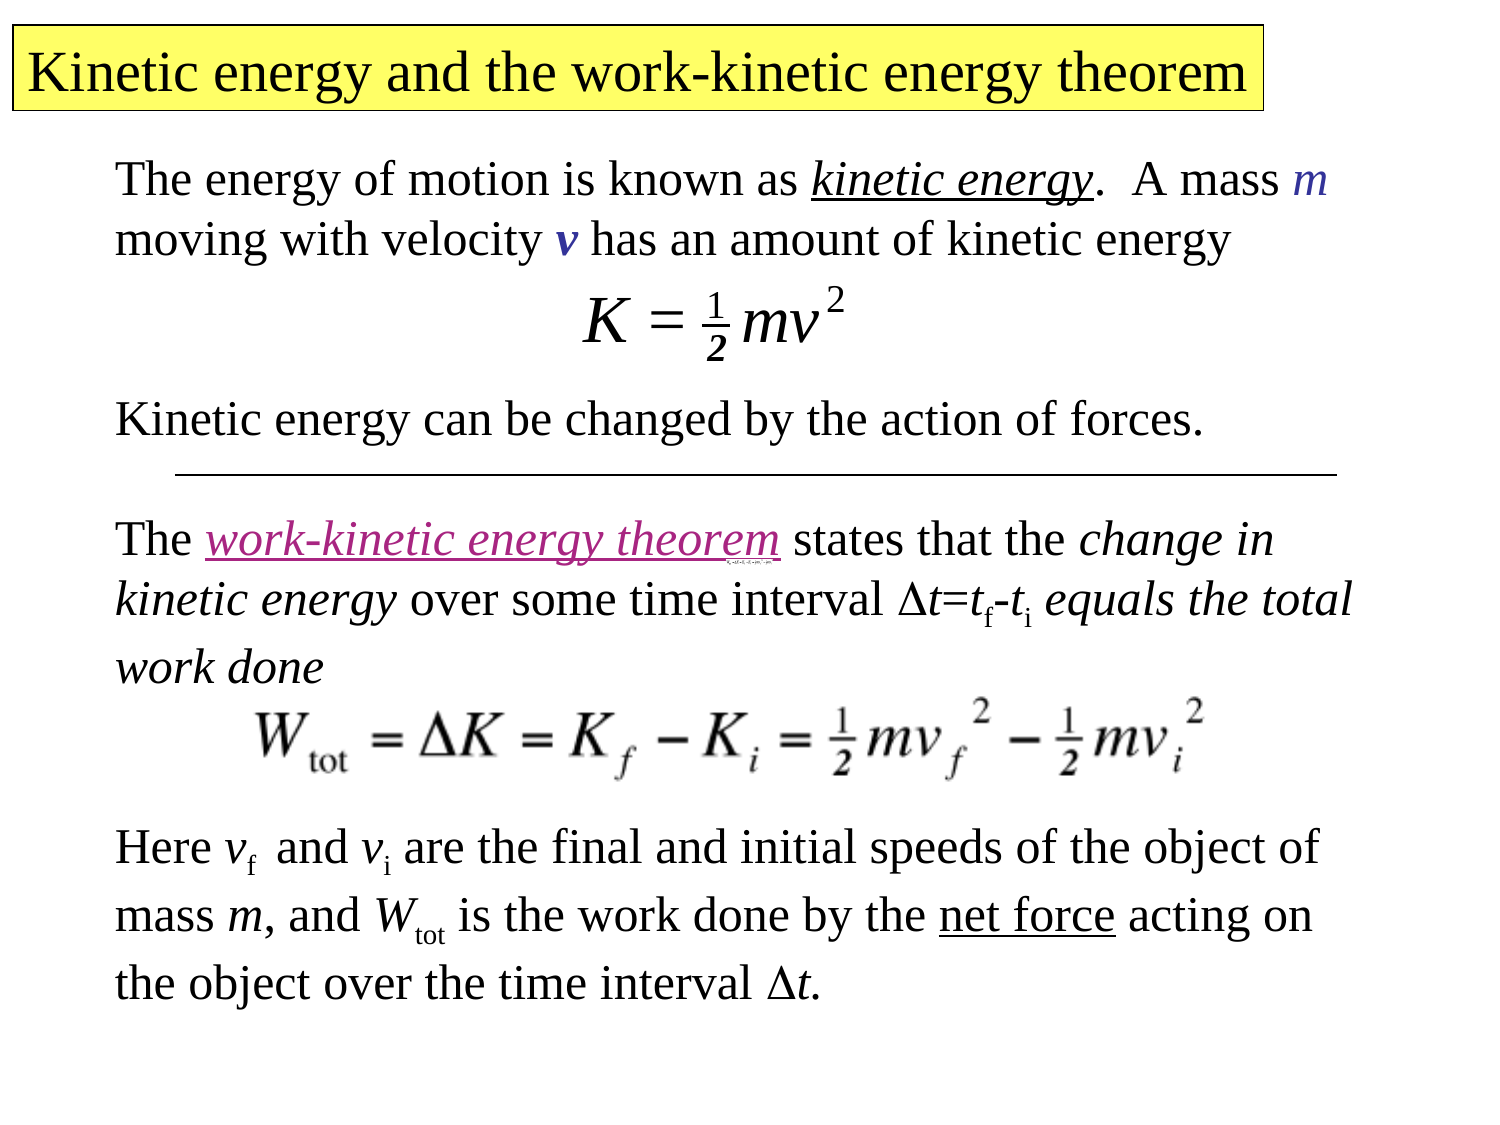

Kinetic energy and the work-kinetic energy theorem
The energy of motion is known as kinetic energy. A mass m moving with velocity v has an amount of kinetic energy
Kinetic energy can be changed by the action of forces.
The work-kinetic energy theorem states that the change in kinetic energy over some time interval Δt=tf-ti equals the total work done
Here vf and vi are the final and initial speeds of the object of mass m, and Wtot is the work done by the net force acting on the object over the time interval Δt.